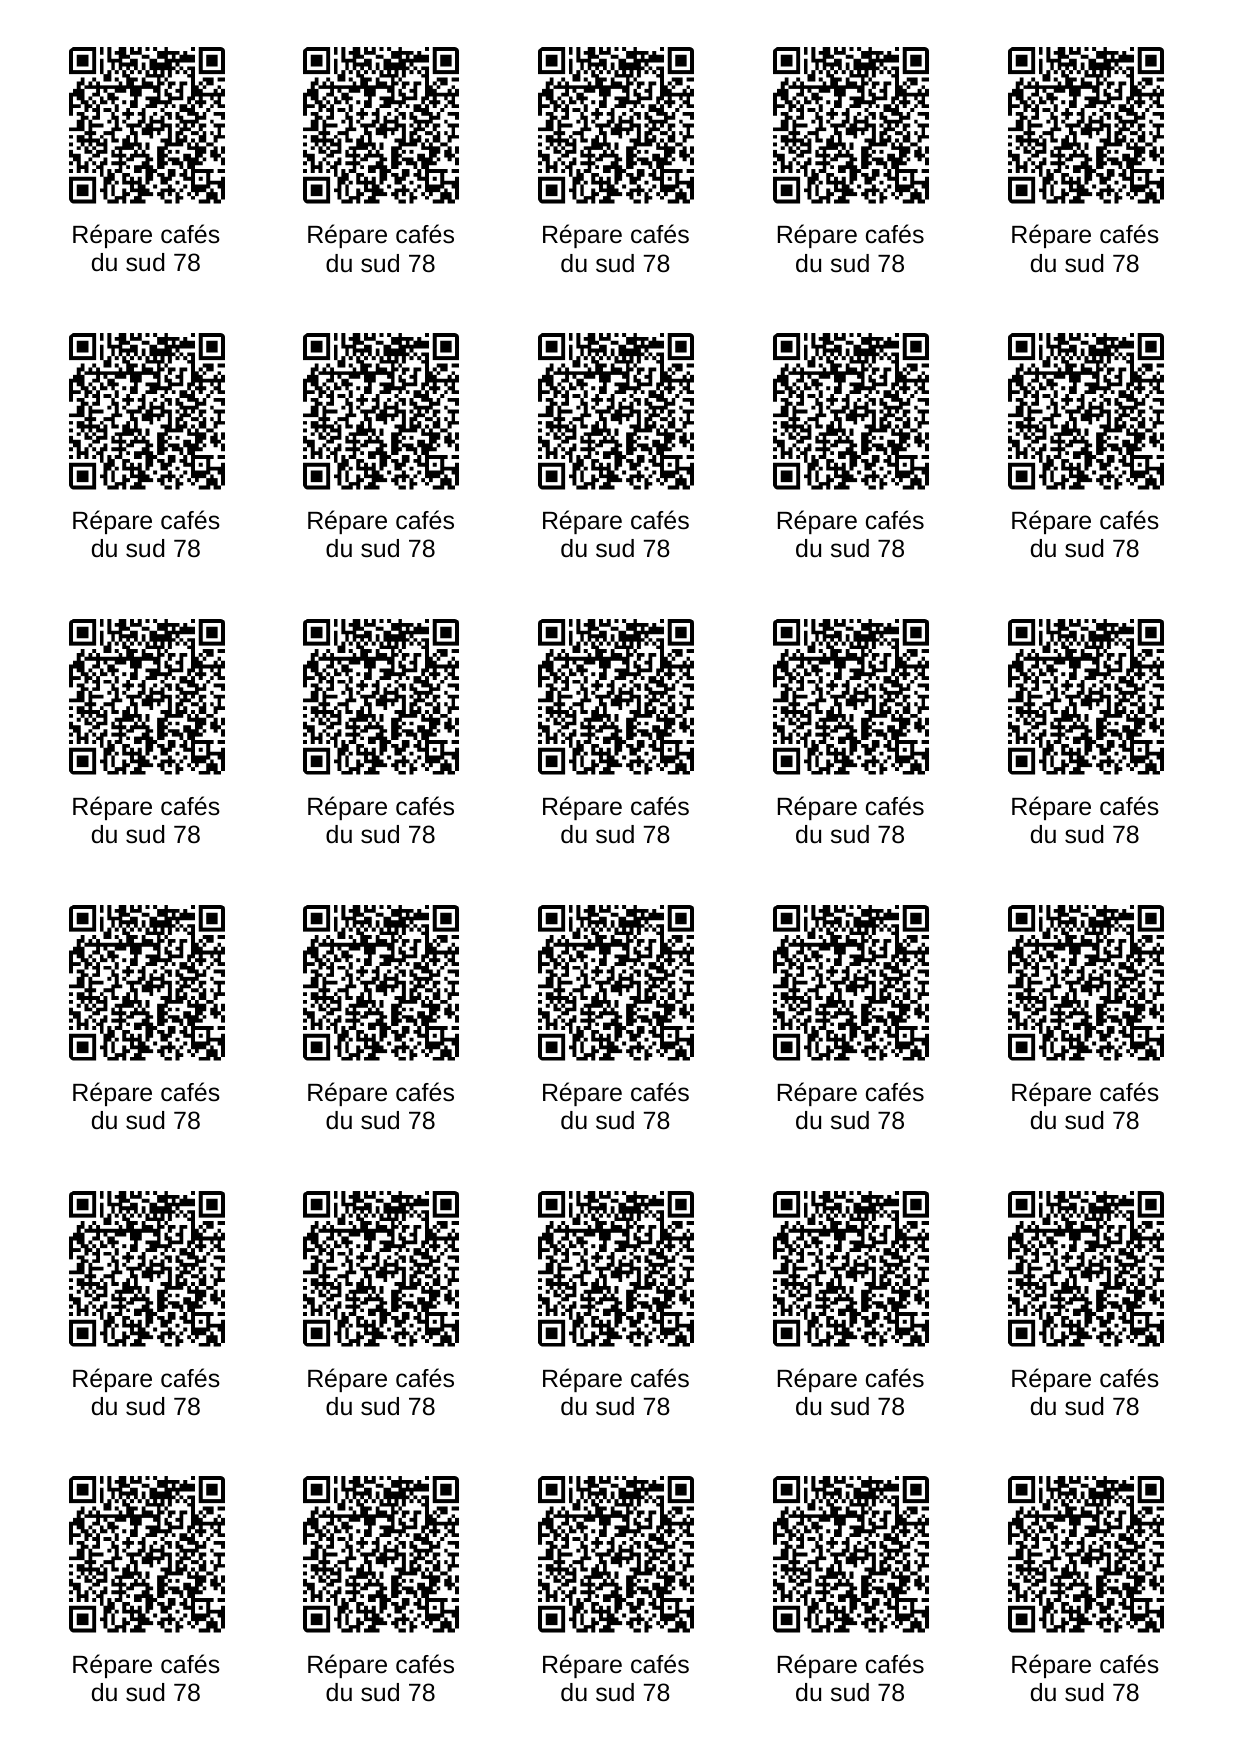

Répare cafés
du sud 78
Répare cafés
du sud 78
Répare cafés
du sud 78
Répare cafés
du sud 78
Répare cafés
du sud 78
Répare cafés
du sud 78
Répare cafés
du sud 78
Répare cafés
du sud 78
Répare cafés
du sud 78
Répare cafés
du sud 78
Répare cafés
du sud 78
Répare cafés
du sud 78
Répare cafés
du sud 78
Répare cafés
du sud 78
Répare cafés
du sud 78
Répare cafés
du sud 78
Répare cafés
du sud 78
Répare cafés
du sud 78
Répare cafés
du sud 78
Répare cafés
du sud 78
Répare cafés
du sud 78
Répare cafés
du sud 78
Répare cafés
du sud 78
Répare cafés
du sud 78
Répare cafés
du sud 78
Répare cafés
du sud 78
Répare cafés
du sud 78
Répare cafés
du sud 78
Répare cafés
du sud 78
Répare cafés
du sud 78